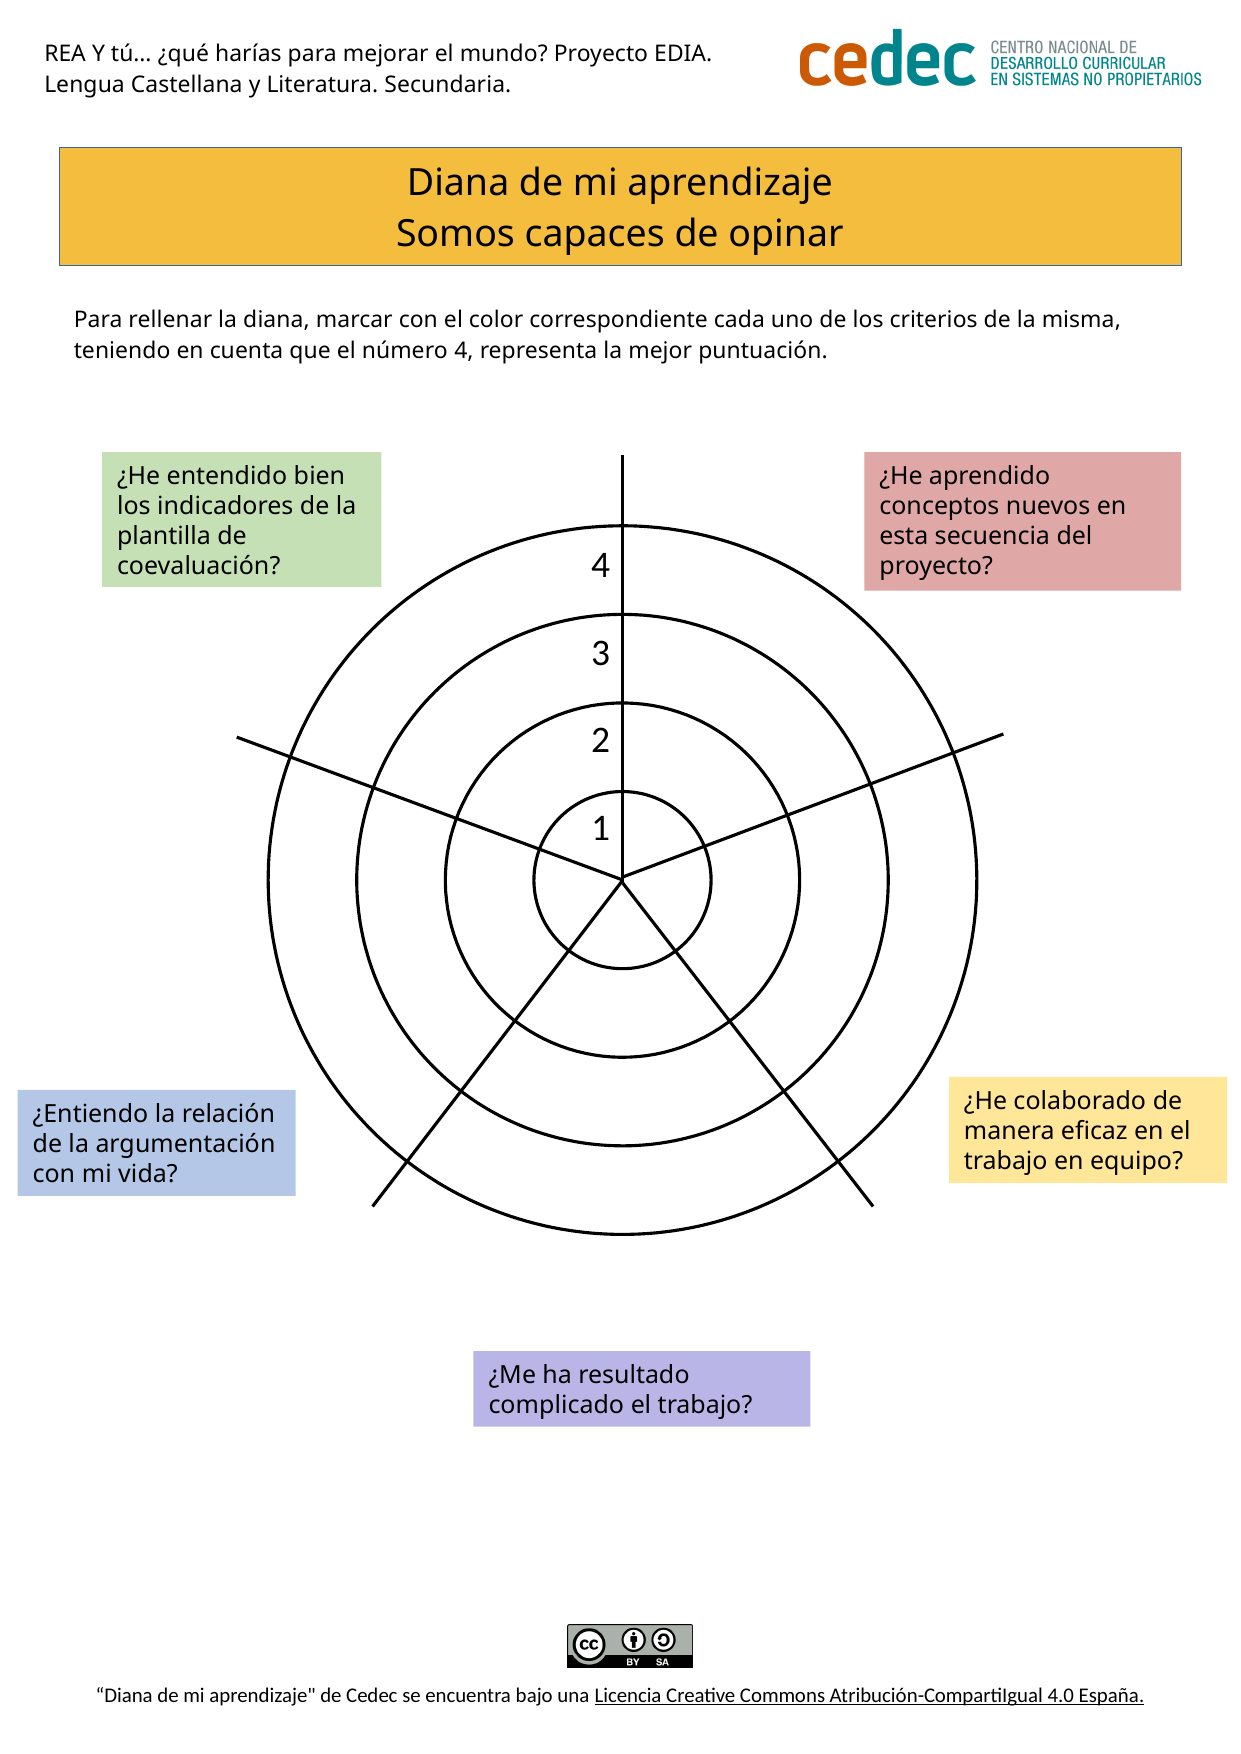

REA Y tú… ¿qué harías para mejorar el mundo? Proyecto EDIA.
Lengua Castellana y Literatura. Secundaria.
Diana de mi aprendizaje
Somos capaces de opinar
Para rellenar la diana, marcar con el color correspondiente cada uno de los criterios de la misma, teniendo en cuenta que el número 4, representa la mejor puntuación.
¿He entendido bien los indicadores de la plantilla de coevaluación?
¿He aprendido conceptos nuevos en esta secuencia del proyecto?
4
3
2
1
¿He colaborado de manera eficaz en el trabajo en equipo?
¿Entiendo la relación de la argumentación con mi vida?
¿Me ha resultado complicado el trabajo?
“Diana de mi aprendizaje" de Cedec se encuentra bajo una Licencia Creative Commons Atribución-CompartiIgual 4.0 España.